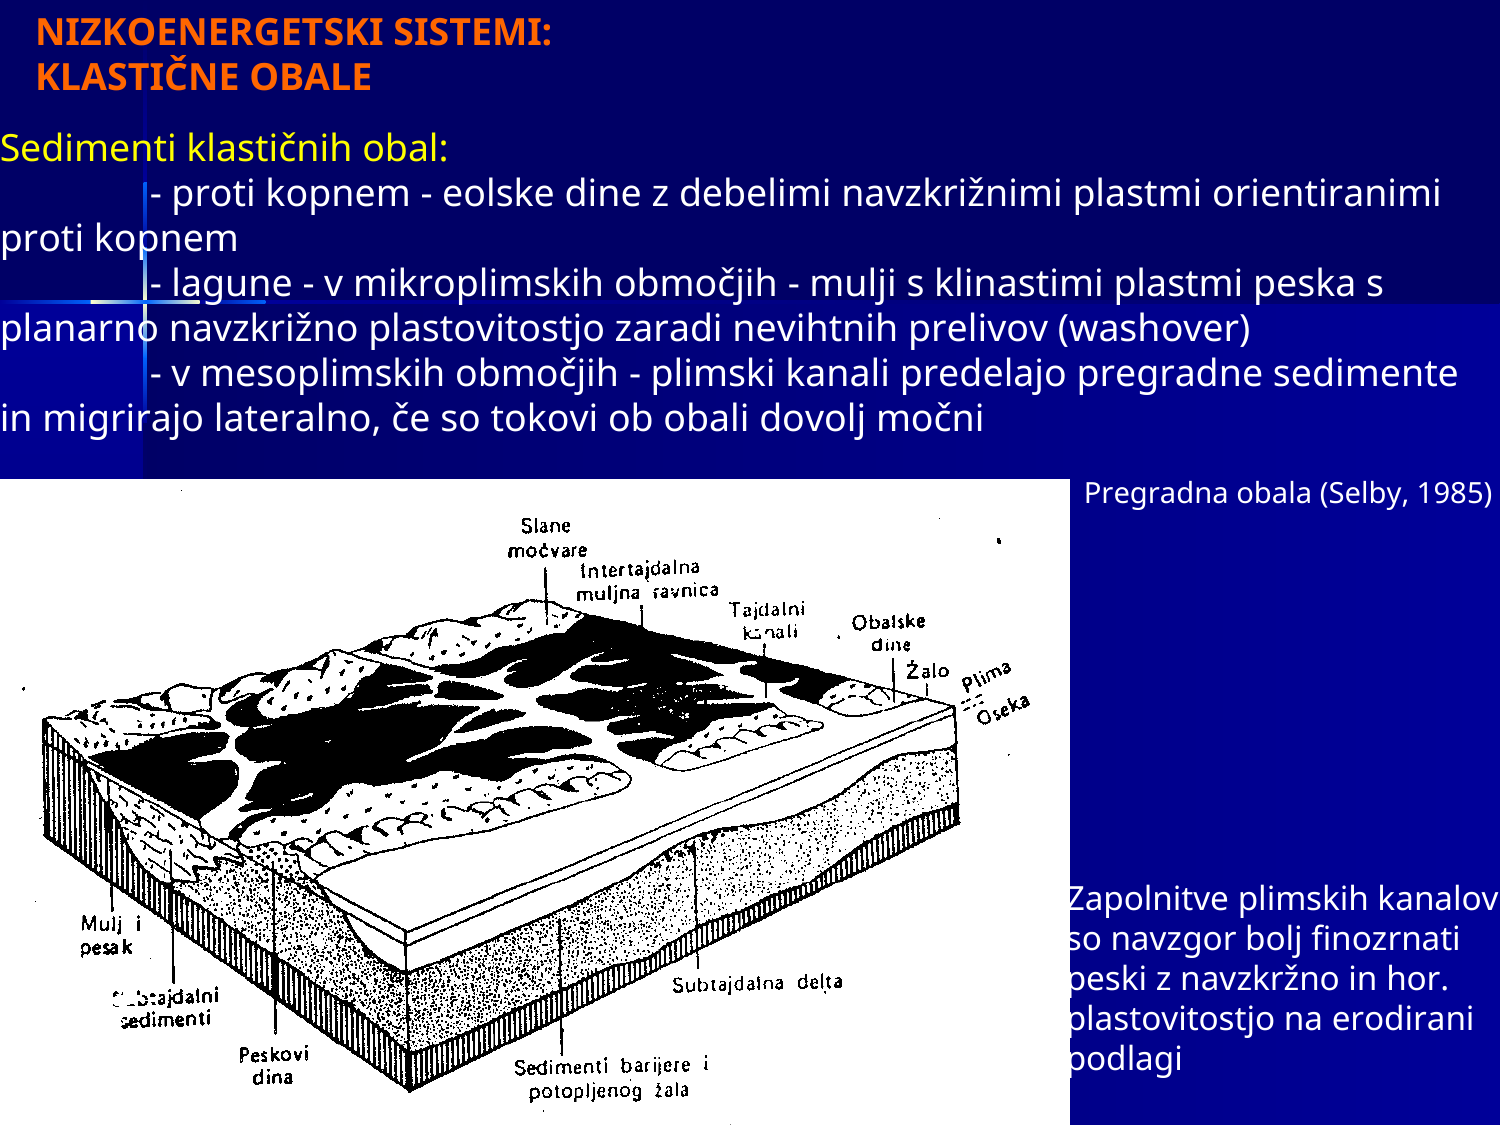

NIZKOENERGETSKI SISTEMI:
KLASTIČNE OBALE
Sedimenti klastičnih obal:
	- proti kopnem - eolske dine z debelimi navzkrižnimi plastmi orientiranimi
proti kopnem
	- lagune - v mikroplimskih območjih - mulji s klinastimi plastmi peska s
planarno navzkrižno plastovitostjo zaradi nevihtnih prelivov (washover)
	- v mesoplimskih območjih - plimski kanali predelajo pregradne sedimente
in migrirajo lateralno, če so tokovi ob obali dovolj močni
Pregradna obala (Selby, 1985)
Zapolnitve plimskih kanalov
so navzgor bolj finozrnati
peski z navzkržno in hor.
plastovitostjo na erodirani
podlagi